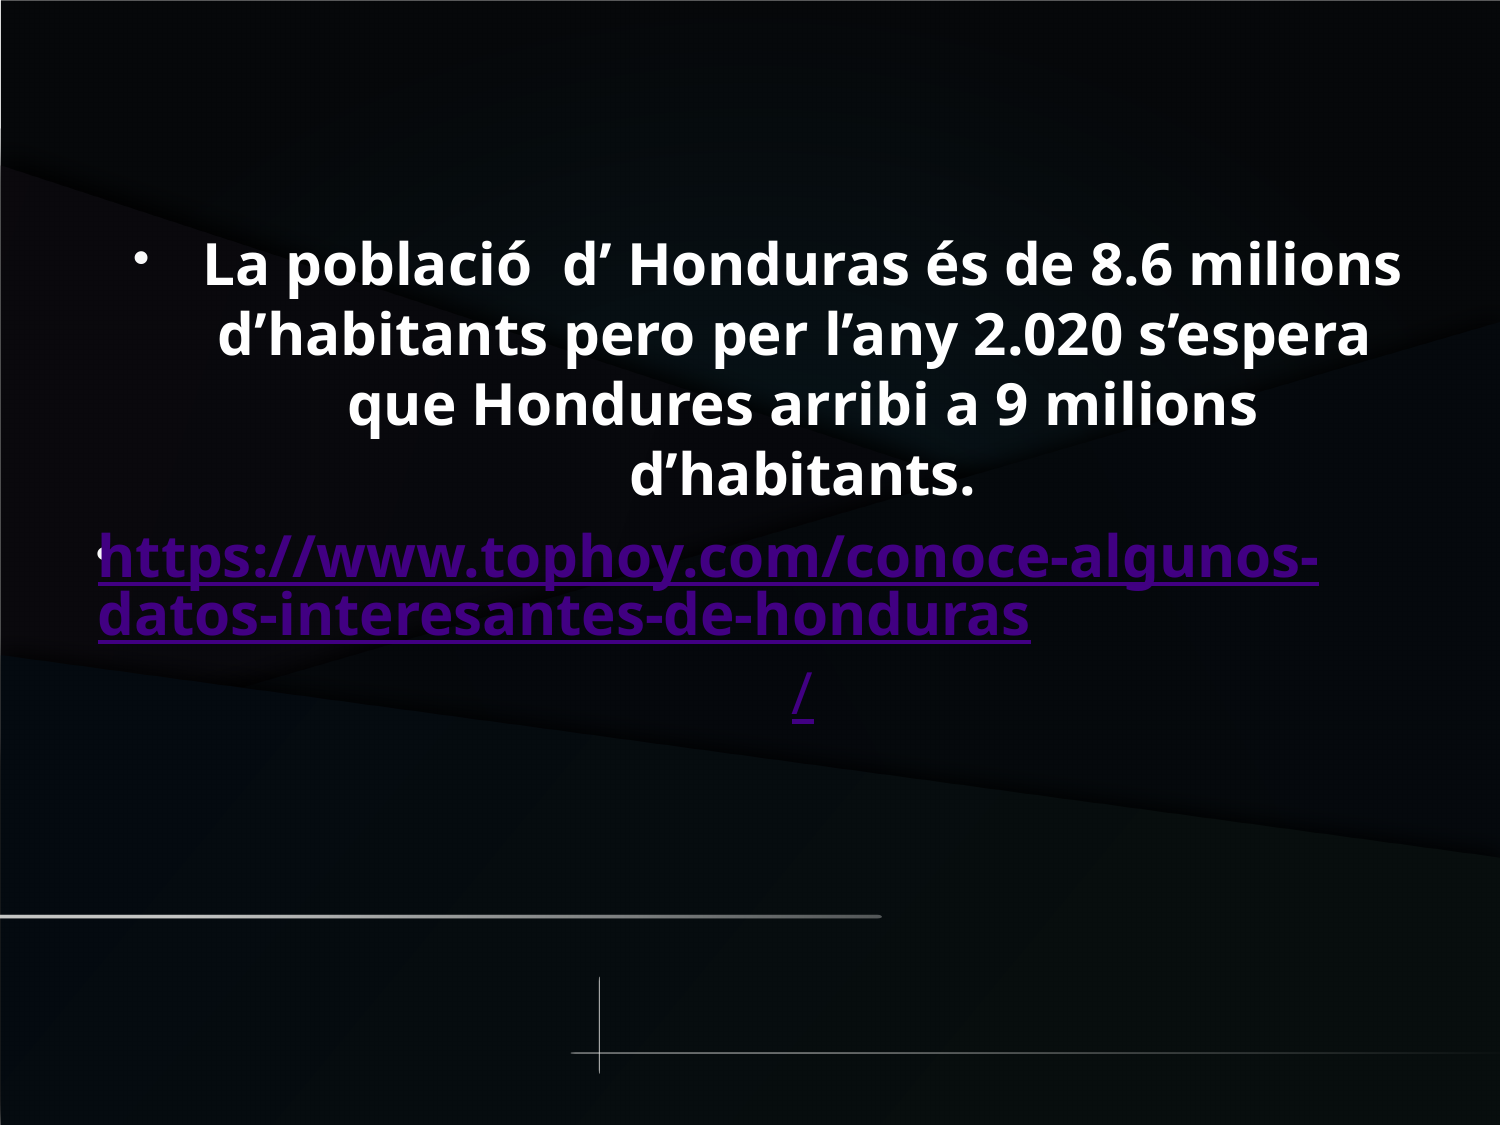

# La població d’ Honduras és de 8.6 milions d’habitants pero per l’any 2.020 s’espera que Hondures arribi a 9 milions d’habitants.
https://www.tophoy.com/conoce-algunos-datos-interesantes-de-honduras/